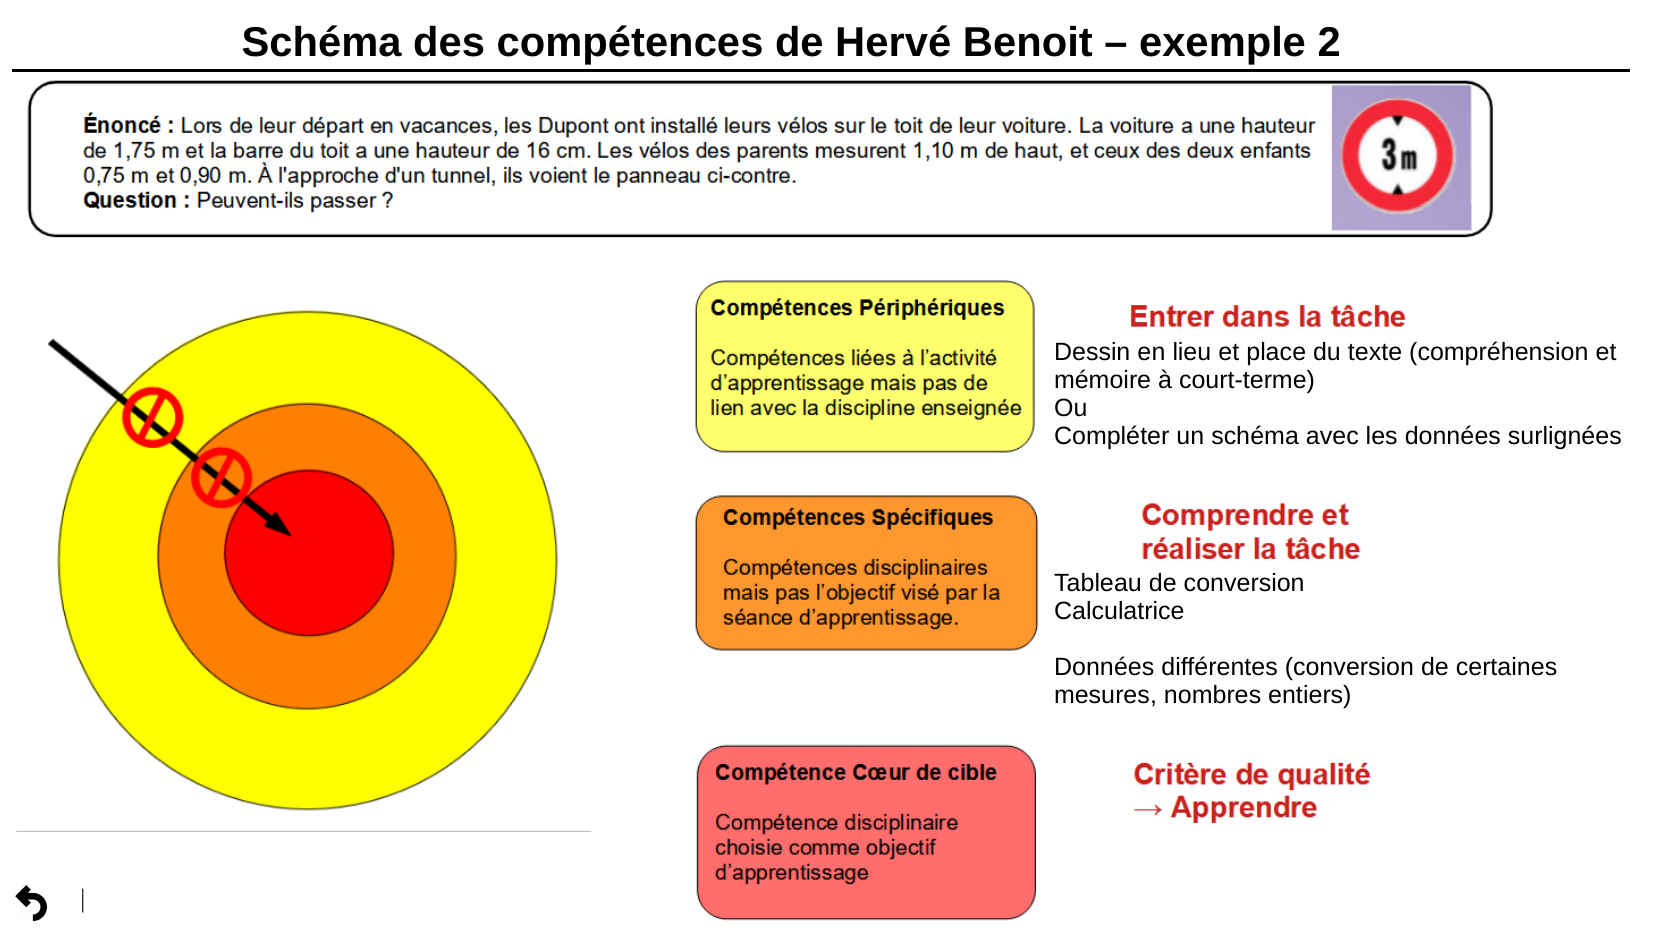

Schéma des compétences de Hervé Benoit – exemple 2
Dessin en lieu et place du texte (compréhension et mémoire à court-terme)
Ou
Compléter un schéma avec les données surlignées
Tableau de conversion
Calculatrice
Données différentes (conversion de certaines mesures, nombres entiers)
Temps 4